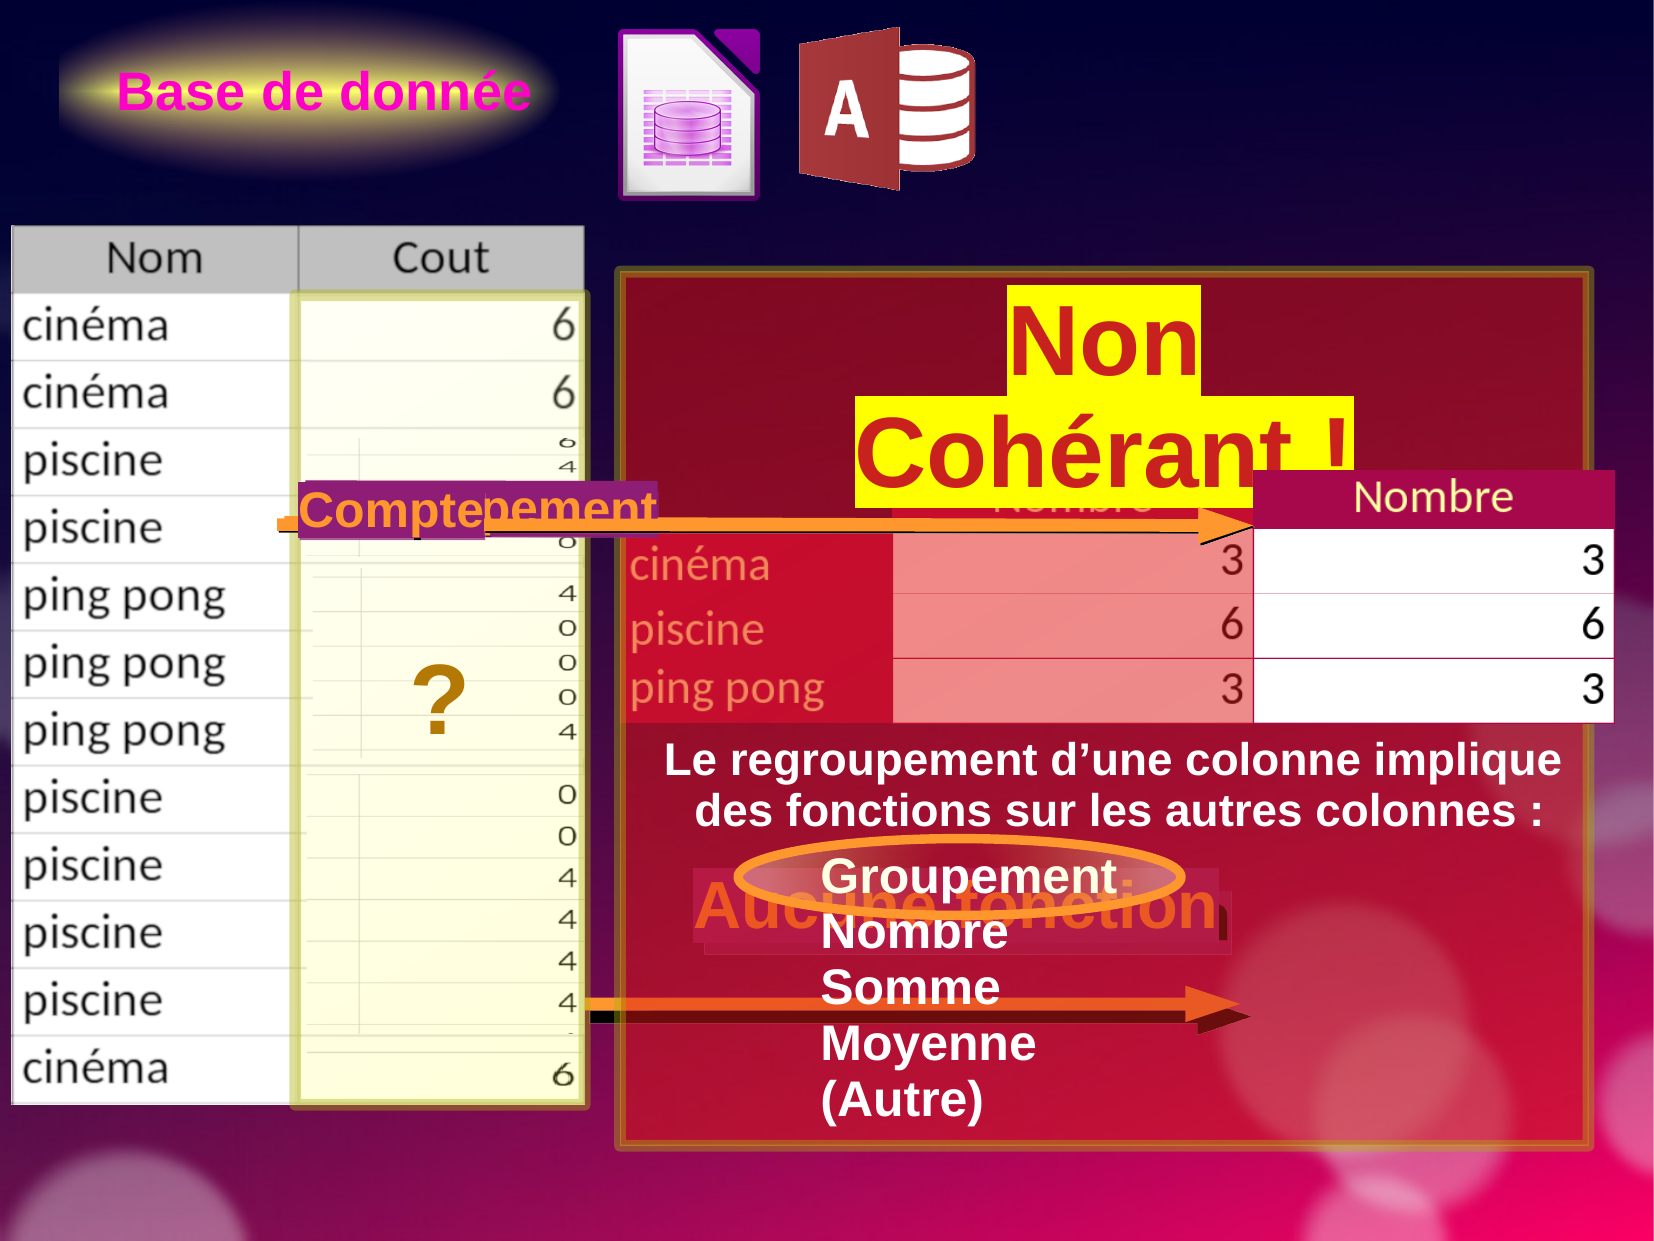

# Base de donnée
Non
Cohérant !
?
Tableau à obtenir
Regroupement
Compte
Le regroupement d’une colonne implique
des fonctions sur les autres colonnes :
Groupement
Nombre
Somme
Moyenne
(Autre)
Aucune fonction